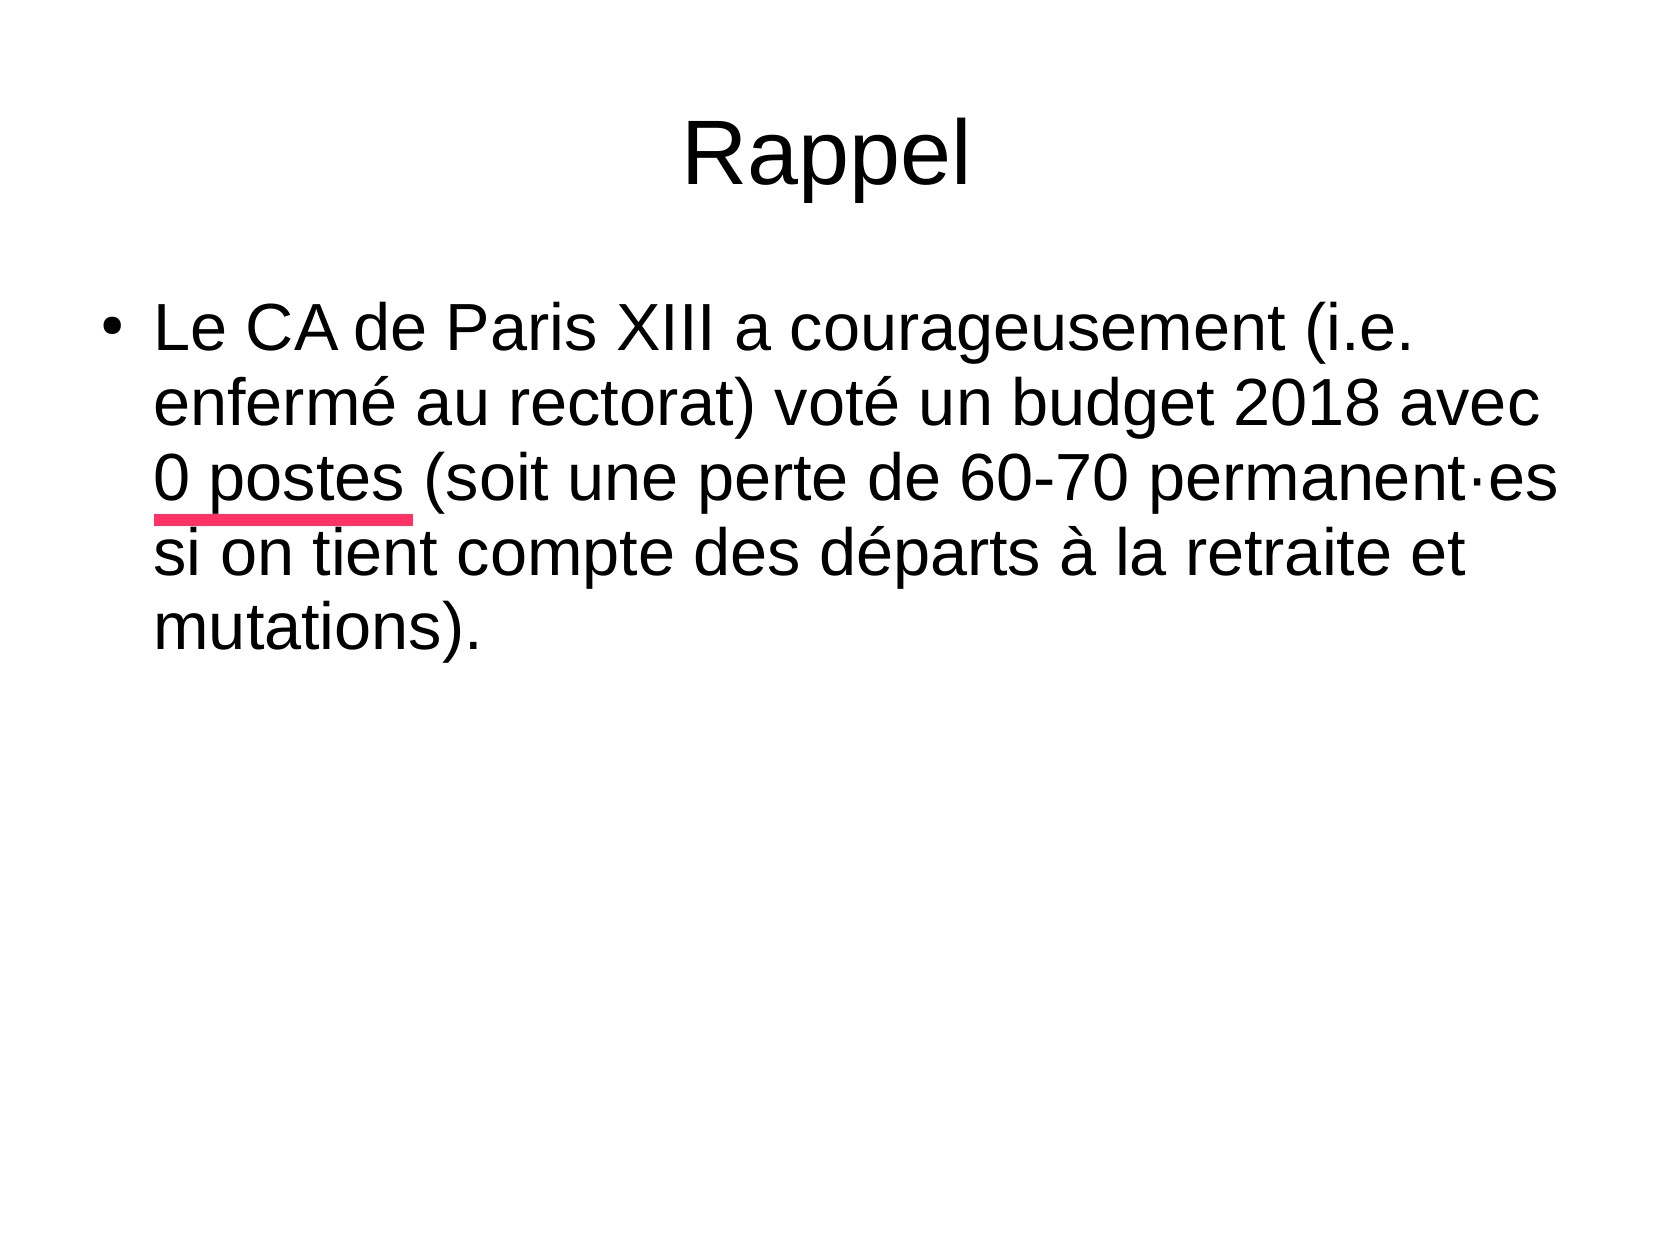

# Rappel
Le CA de Paris XIII a courageusement (i.e. enfermé au rectorat) voté un budget 2018 avec 0 postes (soit une perte de 60-70 permanent·es si on tient compte des départs à la retraite et mutations).